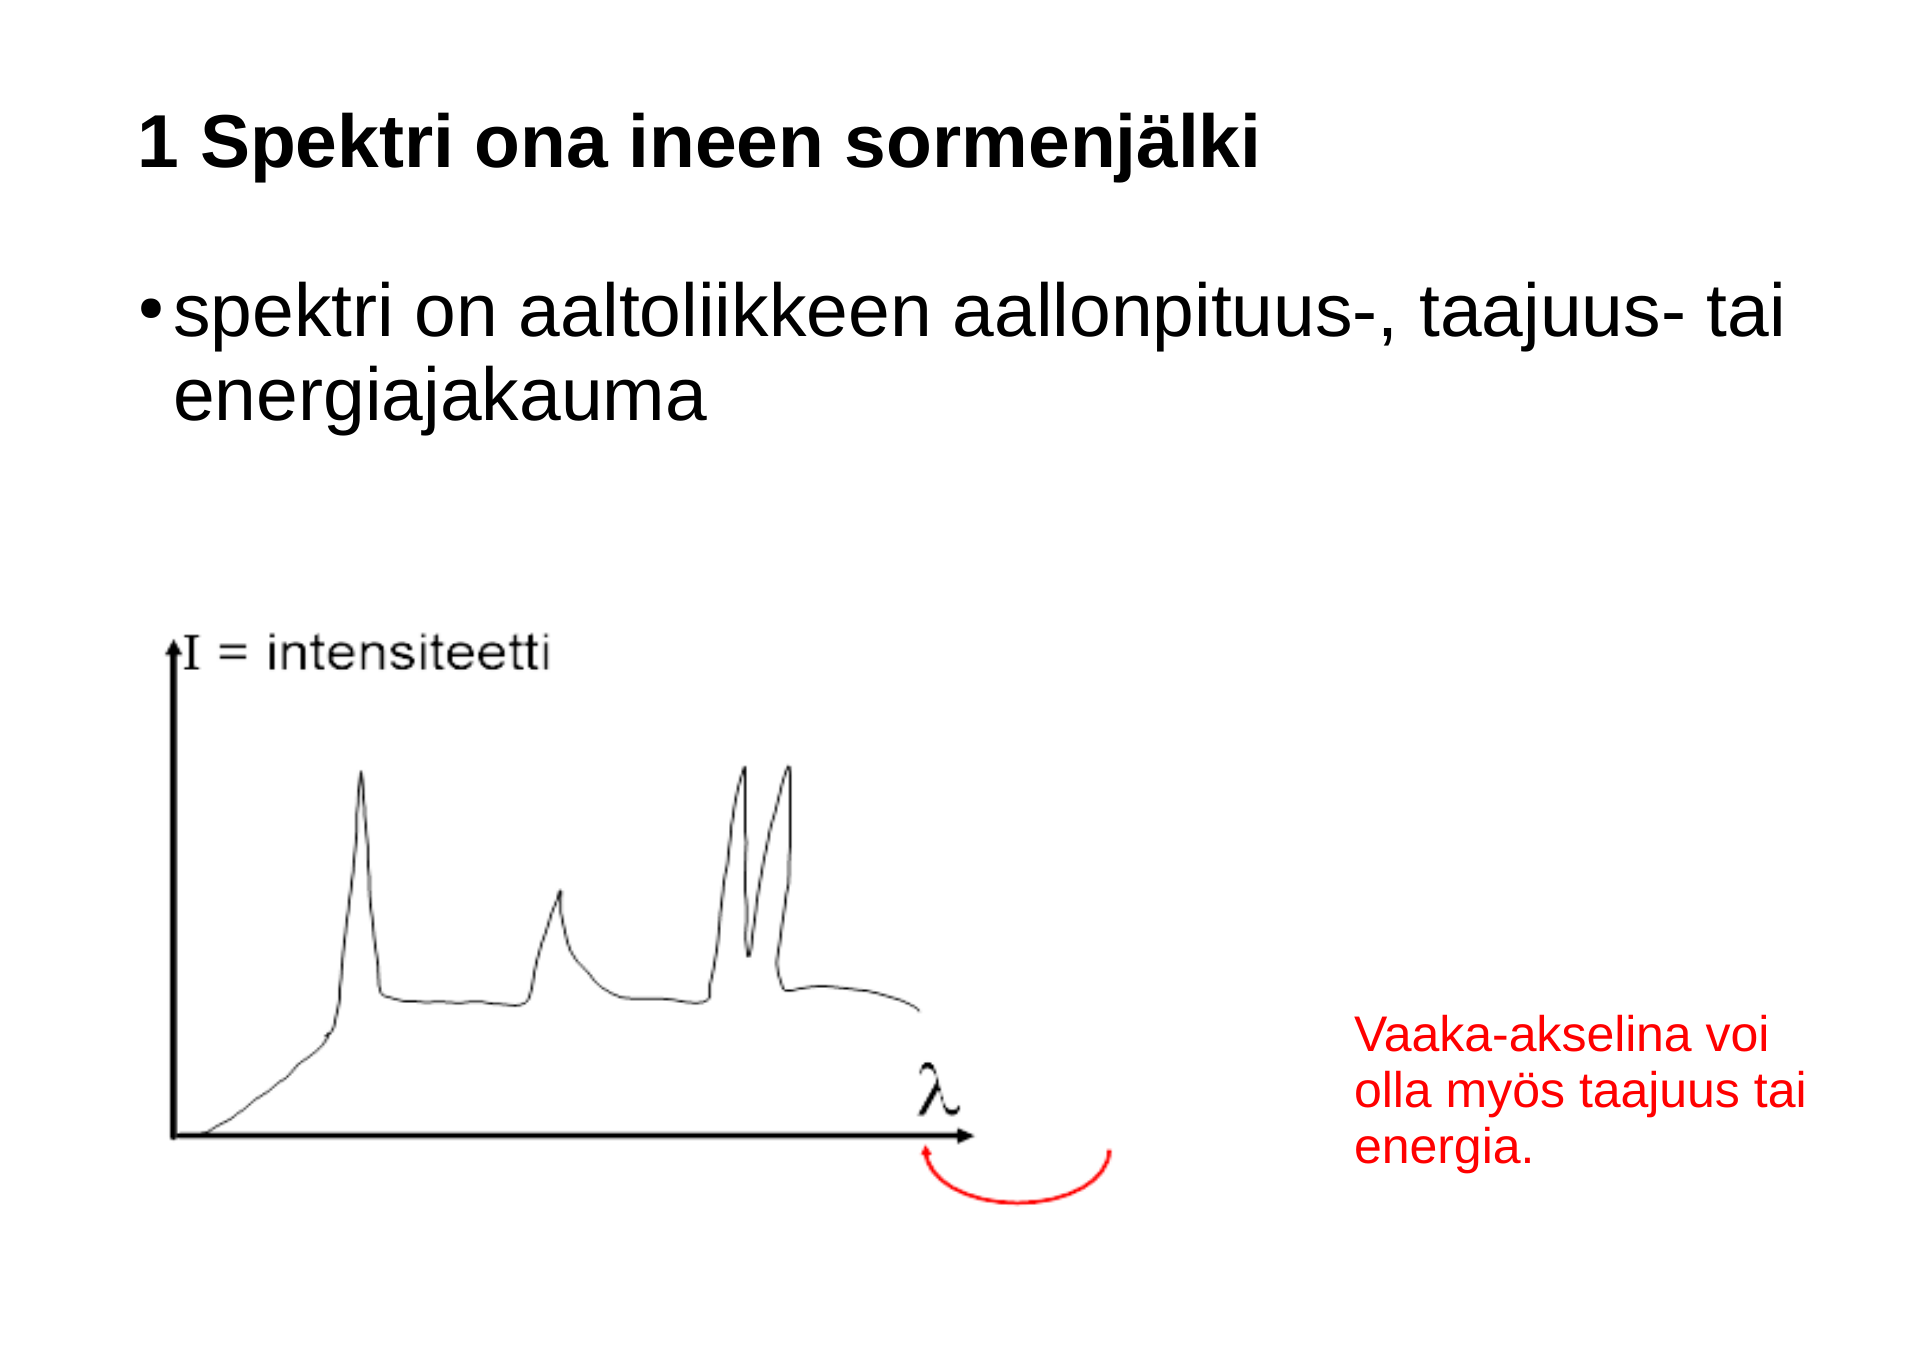

1 Spektri ona ineen sormenjälki
spektri on aaltoliikkeen aallonpituus-, taajuus- tai energiajakauma
Vaaka-akselina voi olla myös taajuus tai energia.